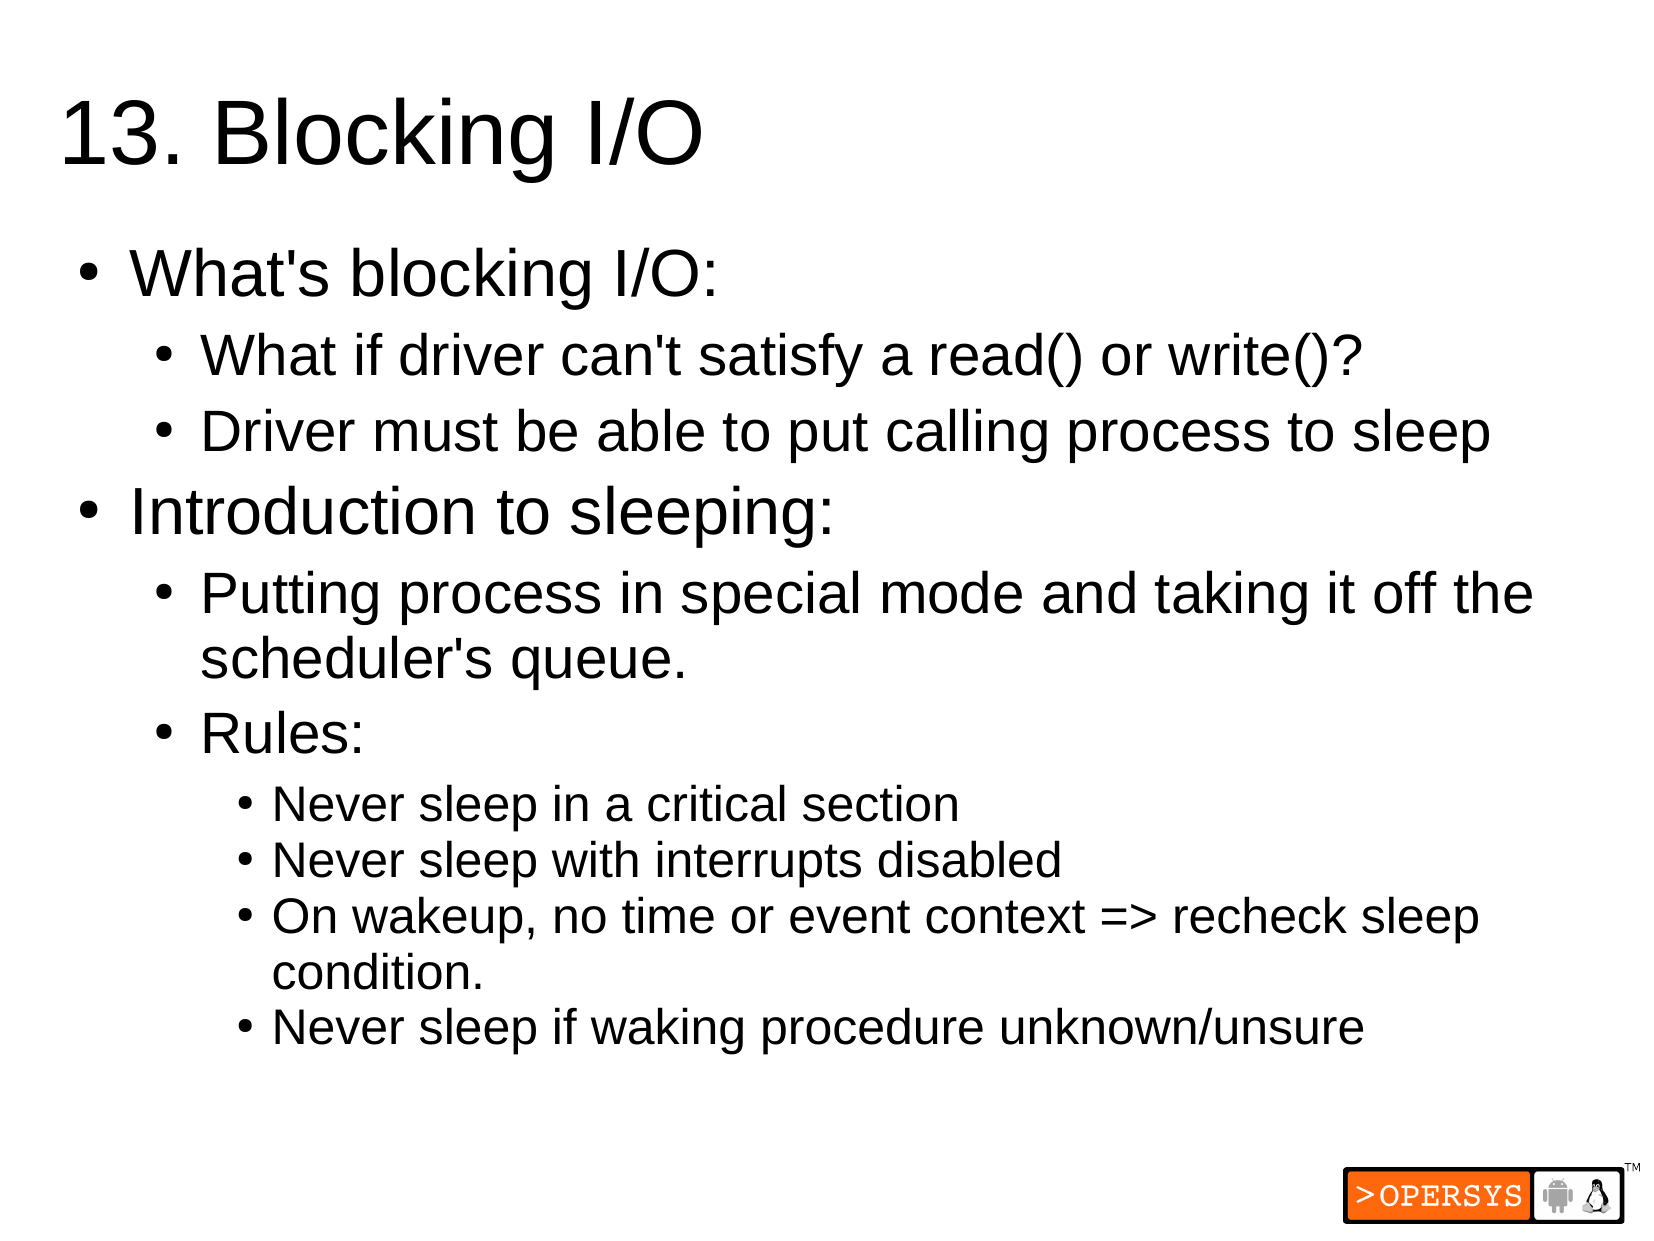

# 13. Blocking I/O
What's blocking I/O:
What if driver can't satisfy a read() or write()?
Driver must be able to put calling process to sleep
Introduction to sleeping:
Putting process in special mode and taking it off the scheduler's queue.
Rules:
Never sleep in a critical section
Never sleep with interrupts disabled
On wakeup, no time or event context => recheck sleep condition.
Never sleep if waking procedure unknown/unsure